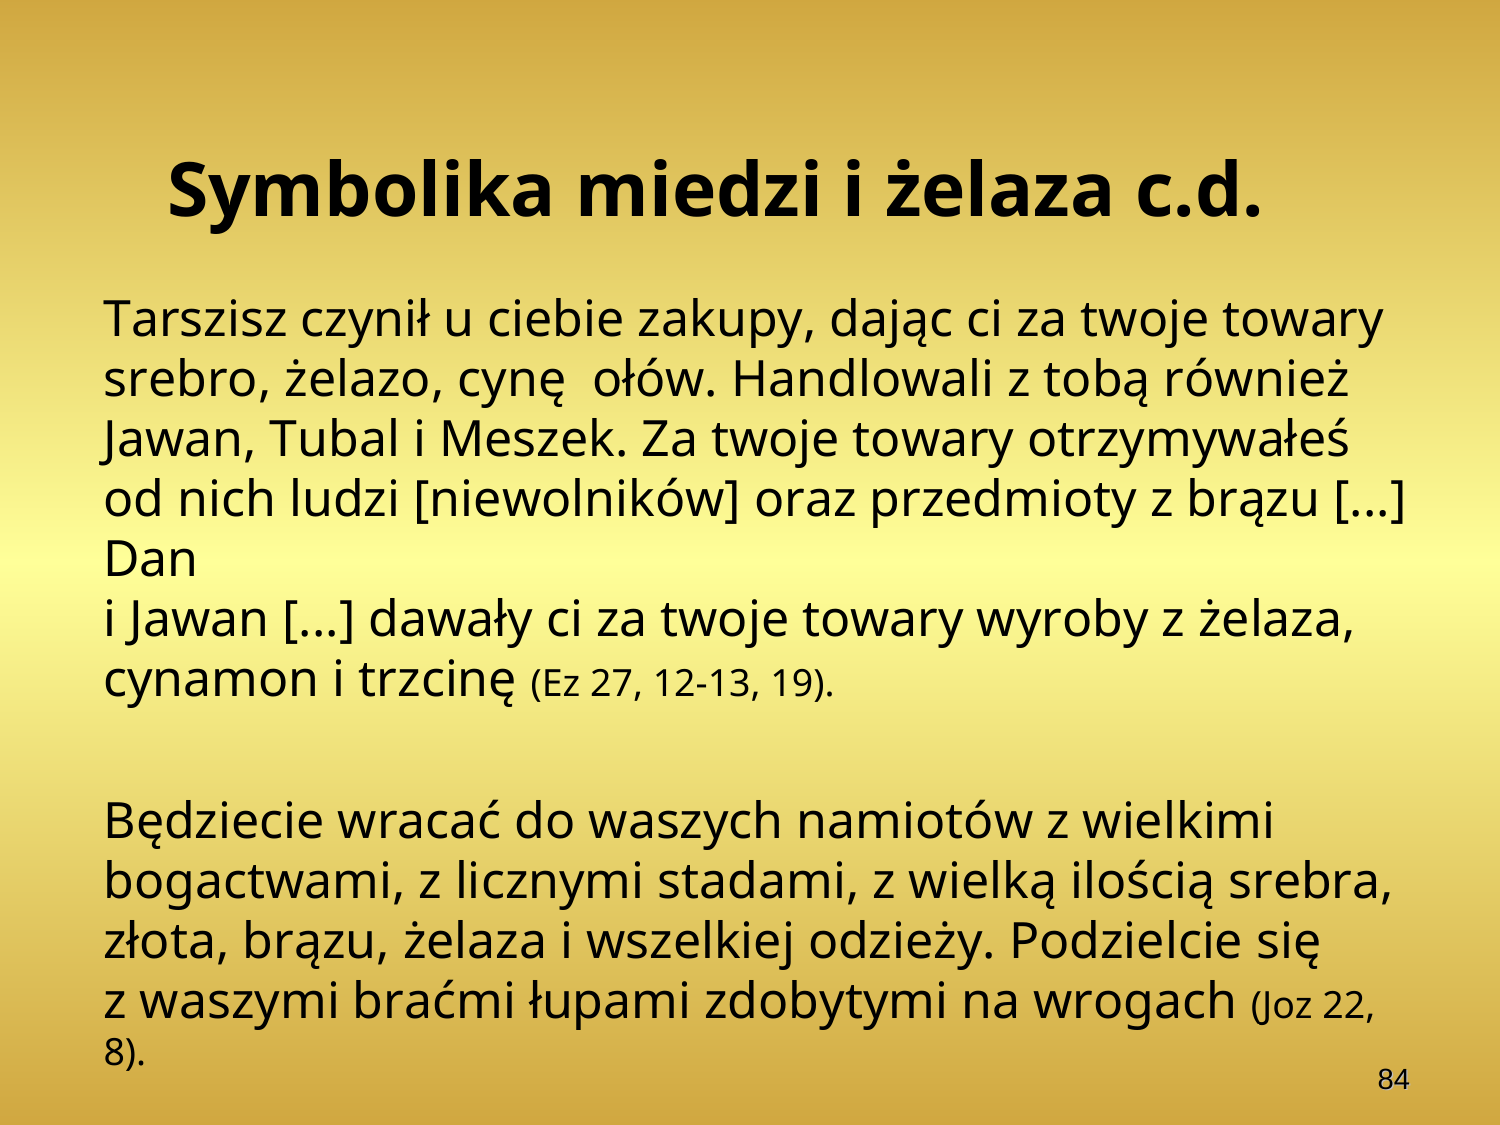

# Symbolika miedzi i żelaza c.d.
Tarszisz czynił u ciebie zakupy, dając ci za twoje towary srebro, żelazo, cynę ołów. Handlowali z tobą również Jawan, Tubal i Meszek. Za twoje towary otrzymywałeś od nich ludzi [niewolników] oraz przedmioty z brązu [...] Dan
i Jawan [...] dawały ci za twoje towary wyroby z żelaza, cynamon i trzcinę (Ez 27, 12-13, 19).
Będziecie wracać do waszych namiotów z wielkimi bogactwami, z licznymi stadami, z wielką ilością srebra, złota, brązu, żelaza i wszelkiej odzieży. Podzielcie się
z waszymi braćmi łupami zdobytymi na wrogach (Joz 22, 8).